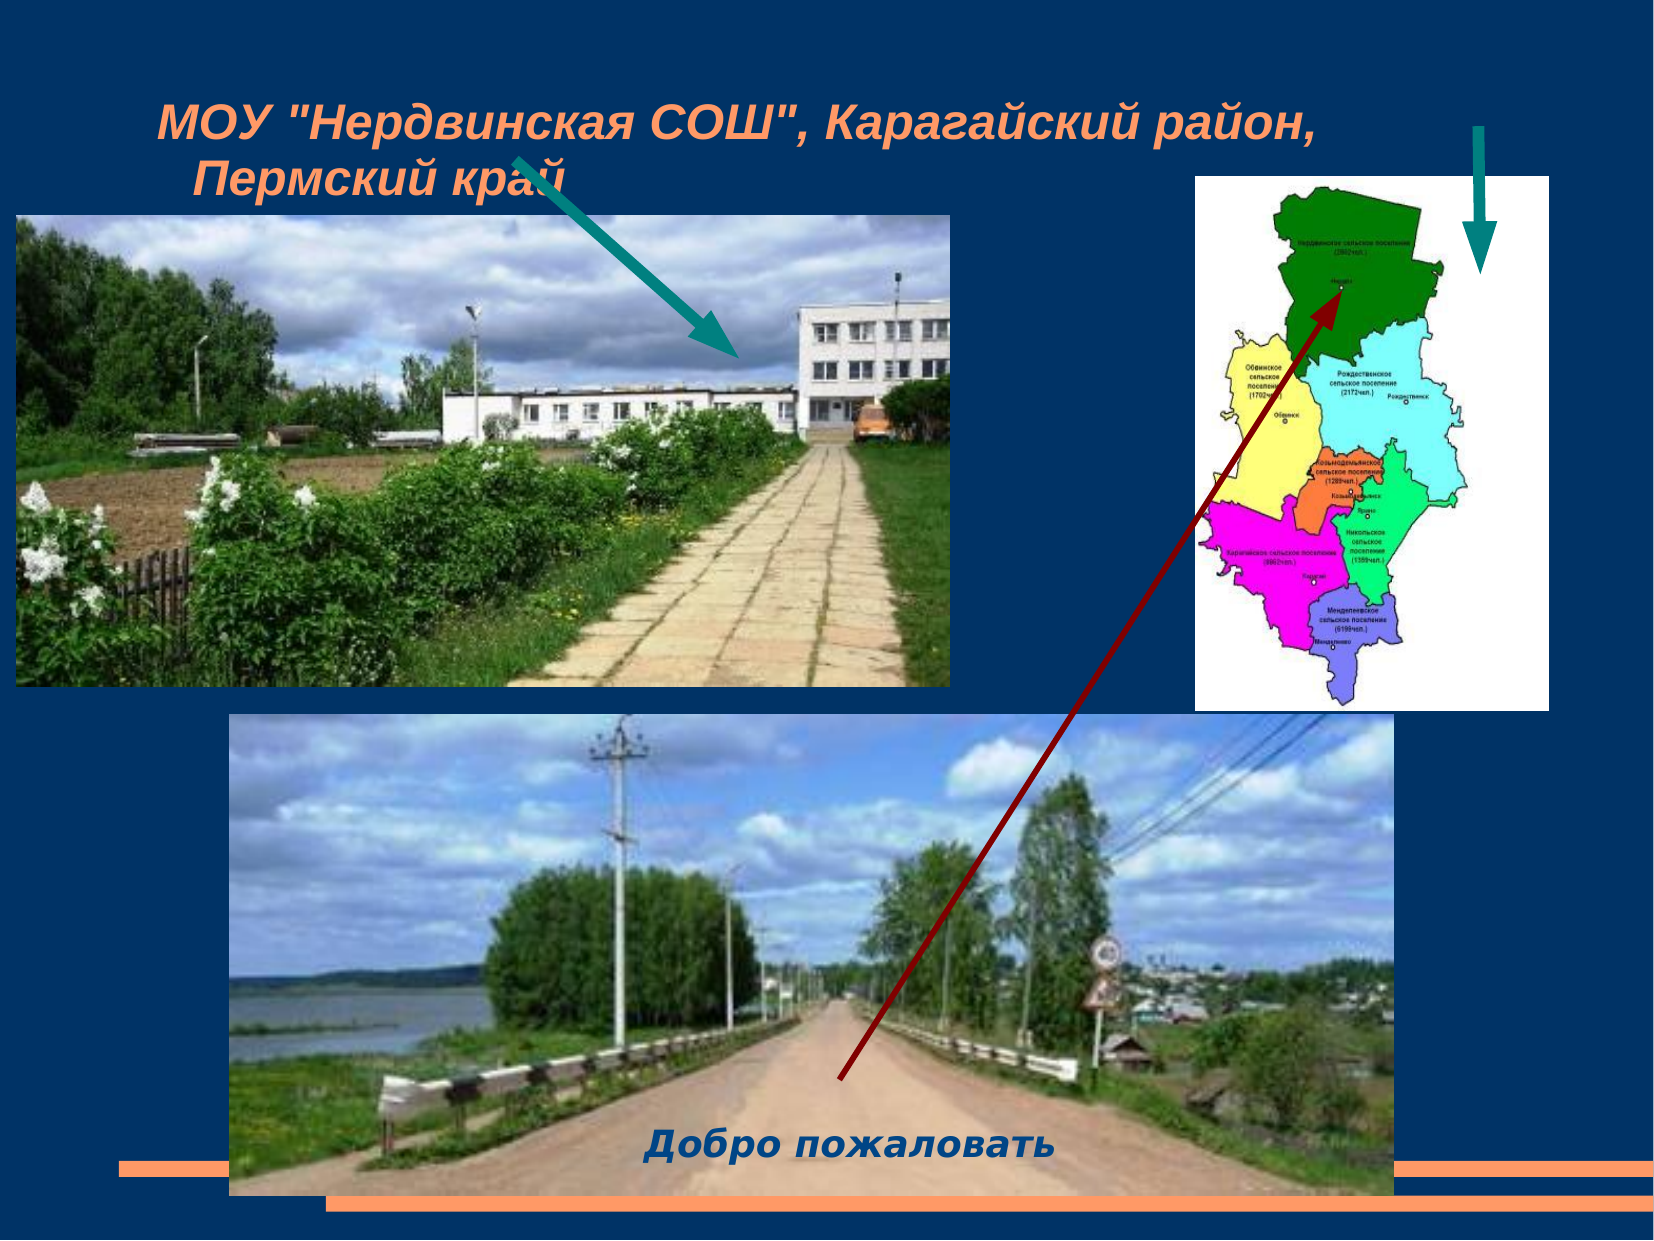

# МОУ "Нердвинская СОШ", Карагайский район, Пермский край
ббб
Добро пожаловать